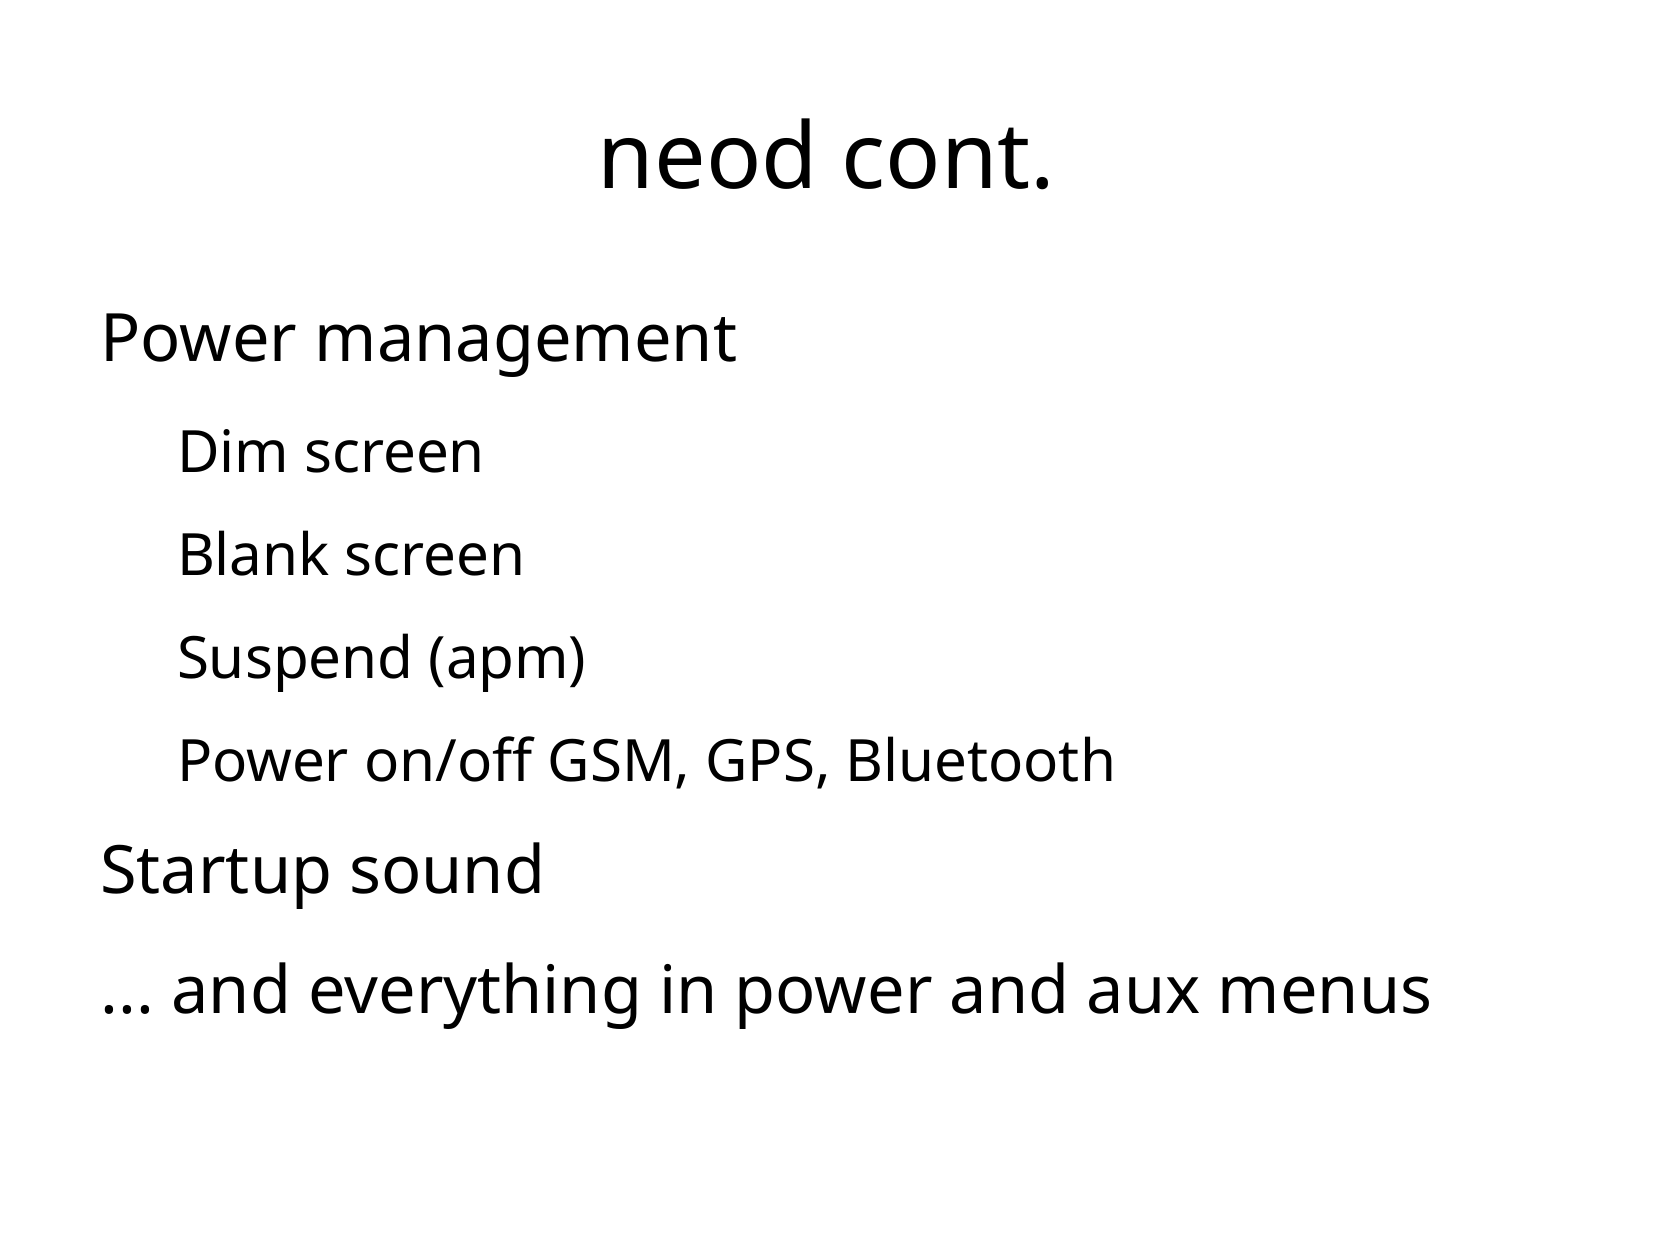

# neod cont.
Power management
Dim screen
Blank screen
Suspend (apm)
Power on/off GSM, GPS, Bluetooth
Startup sound
... and everything in power and aux menus